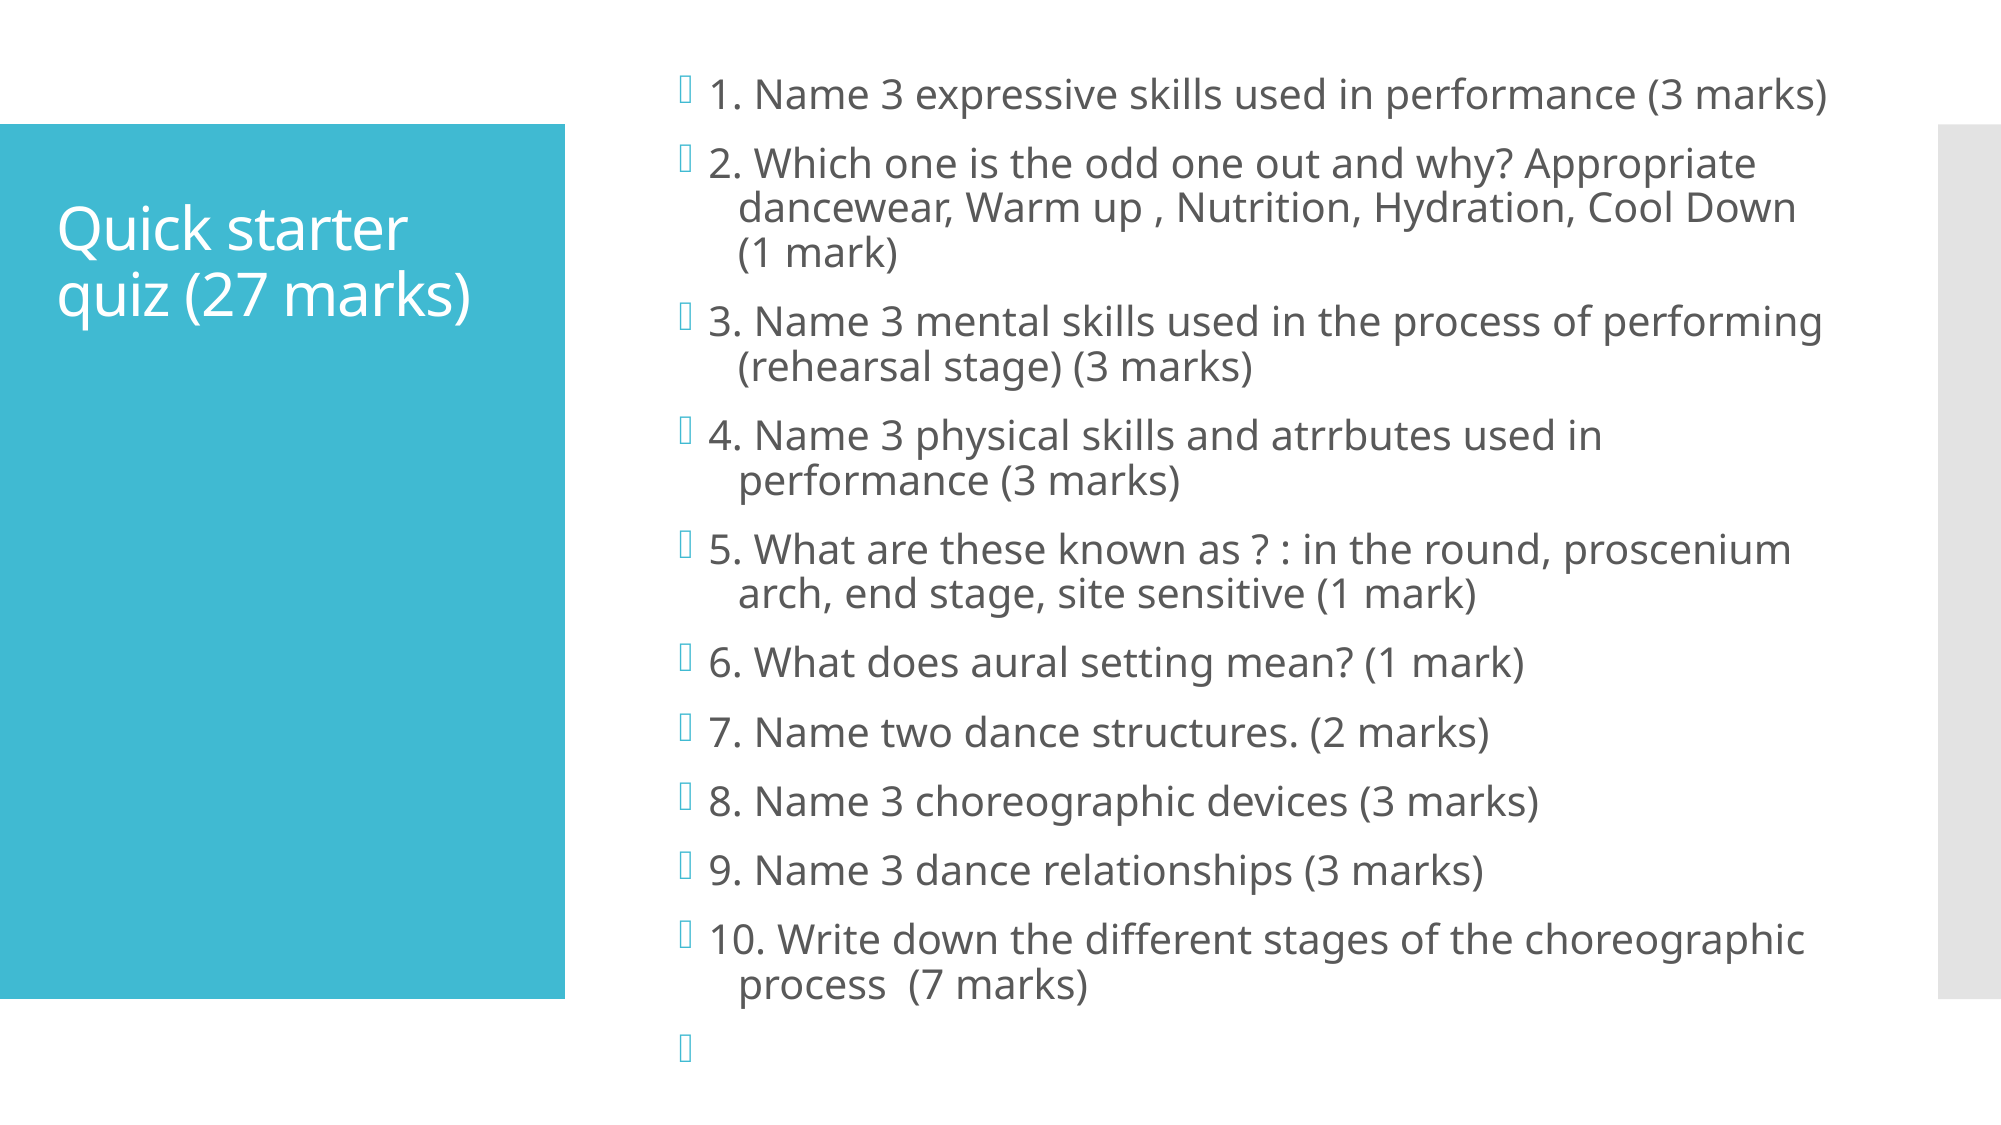

1. Name 3 expressive skills used in performance (3 marks)
2. Which one is the odd one out and why? Appropriate dancewear, Warm up , Nutrition, Hydration, Cool Down (1 mark)
3. Name 3 mental skills used in the process of performing (rehearsal stage) (3 marks)
4. Name 3 physical skills and atrrbutes used in performance (3 marks)
5. What are these known as ? : in the round, proscenium arch, end stage, site sensitive (1 mark)
6. What does aural setting mean? (1 mark)
7. Name two dance structures. (2 marks)
8. Name 3 choreographic devices (3 marks)
9. Name 3 dance relationships (3 marks)
10. Write down the different stages of the choreographic process (7 marks)
# Quick starter quiz (27 marks)